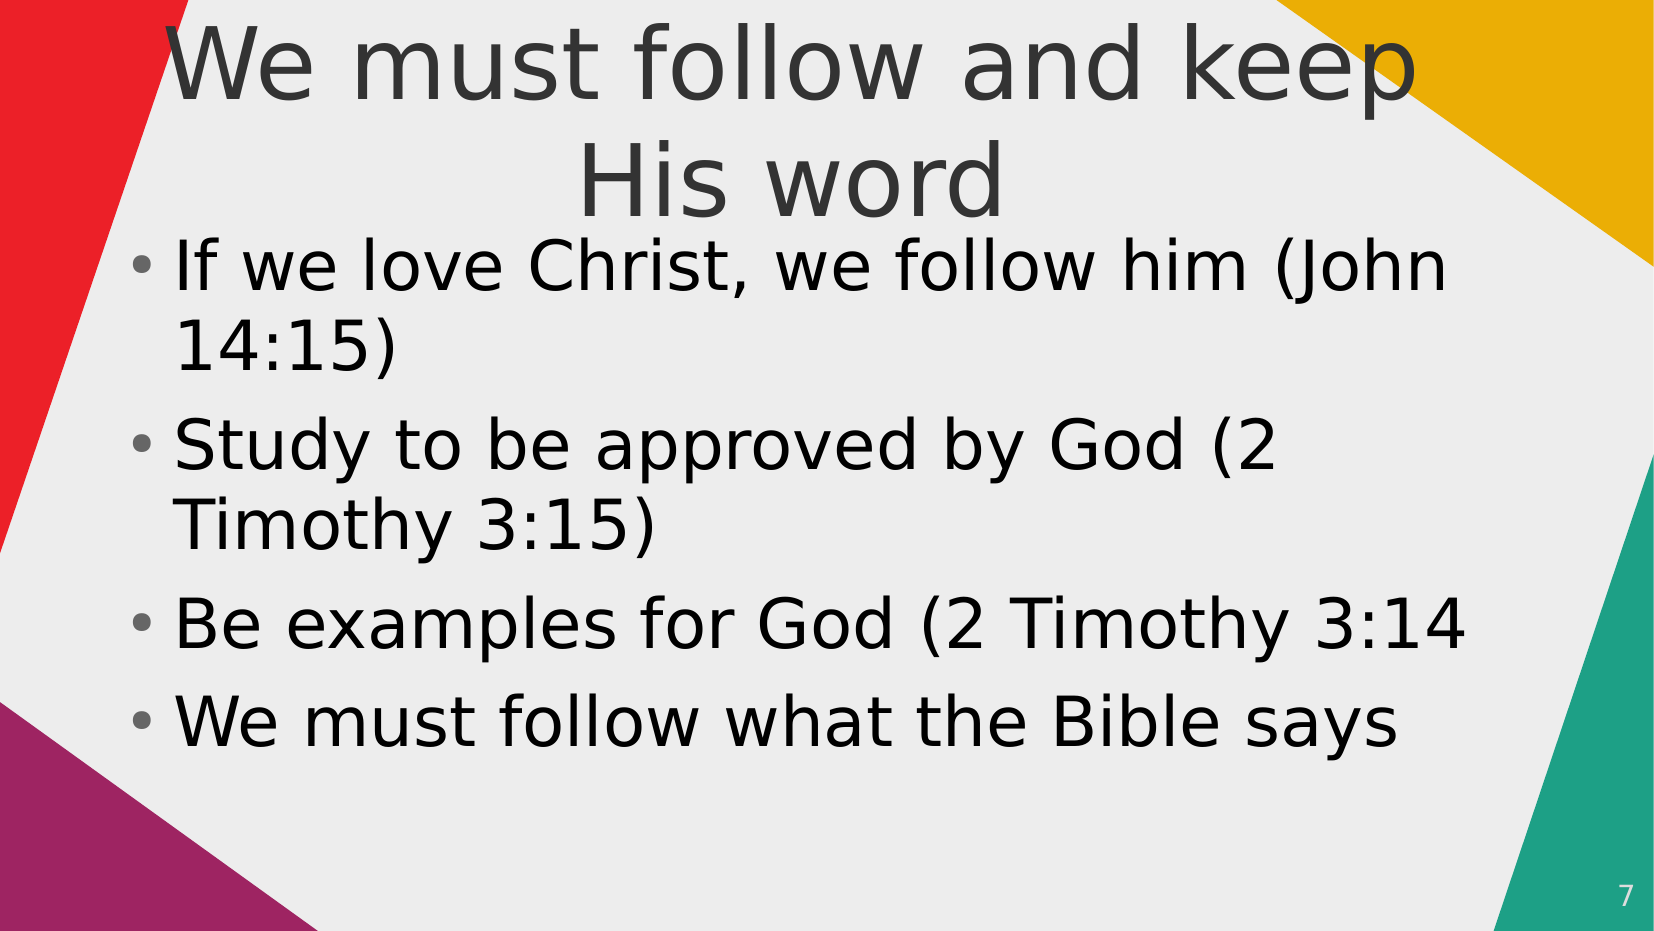

# We must follow and keep His word
If we love Christ, we follow him (John 14:15)
Study to be approved by God (2 Timothy 3:15)
Be examples for God (2 Timothy 3:14
We must follow what the Bible says
7